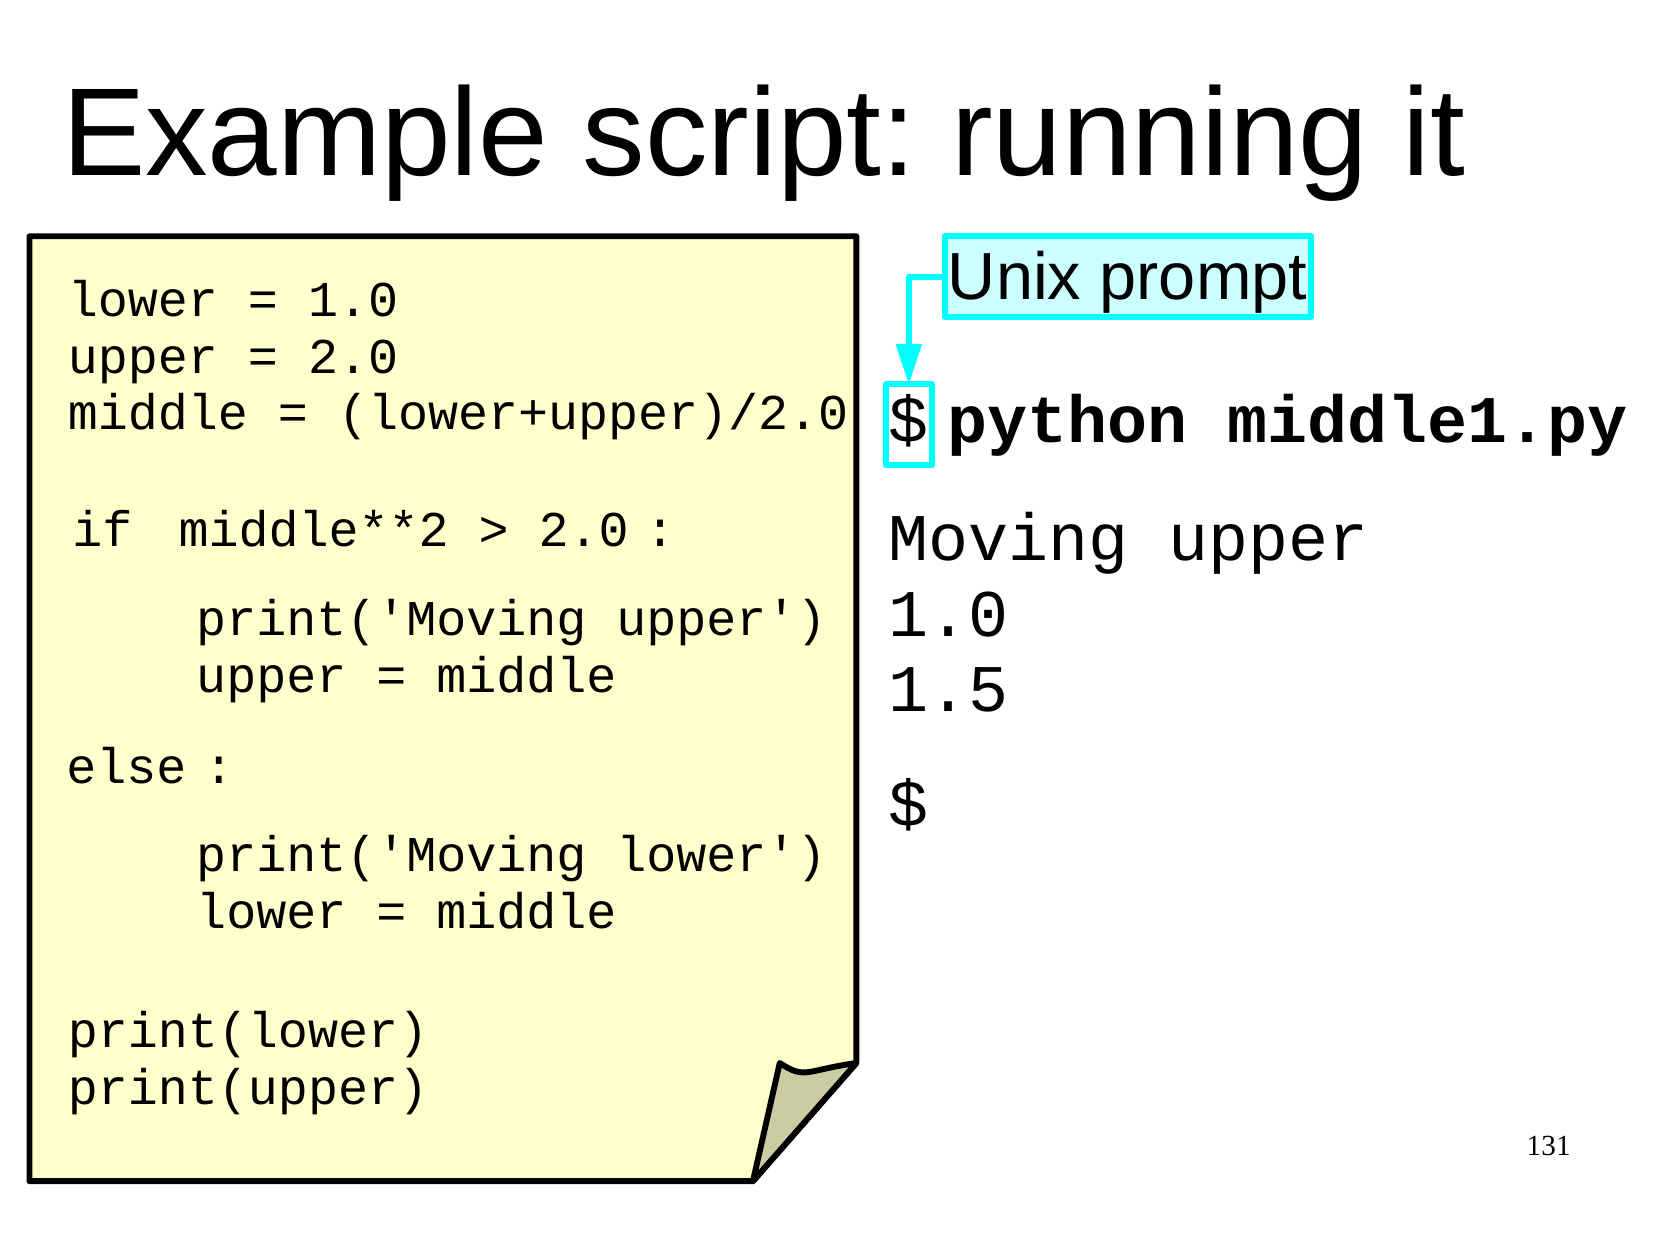

Example script: running it
Unix prompt
lower = 1.0
upper = 2.0
middle = (lower+upper)/2.0
$
python middle1.py
if
middle**2 > 2.0
:
Moving upper
1.0
1.5
print('Moving upper')
upper = middle
else
:
$
print('Moving lower')
lower = middle
print(lower)
print(upper)
131